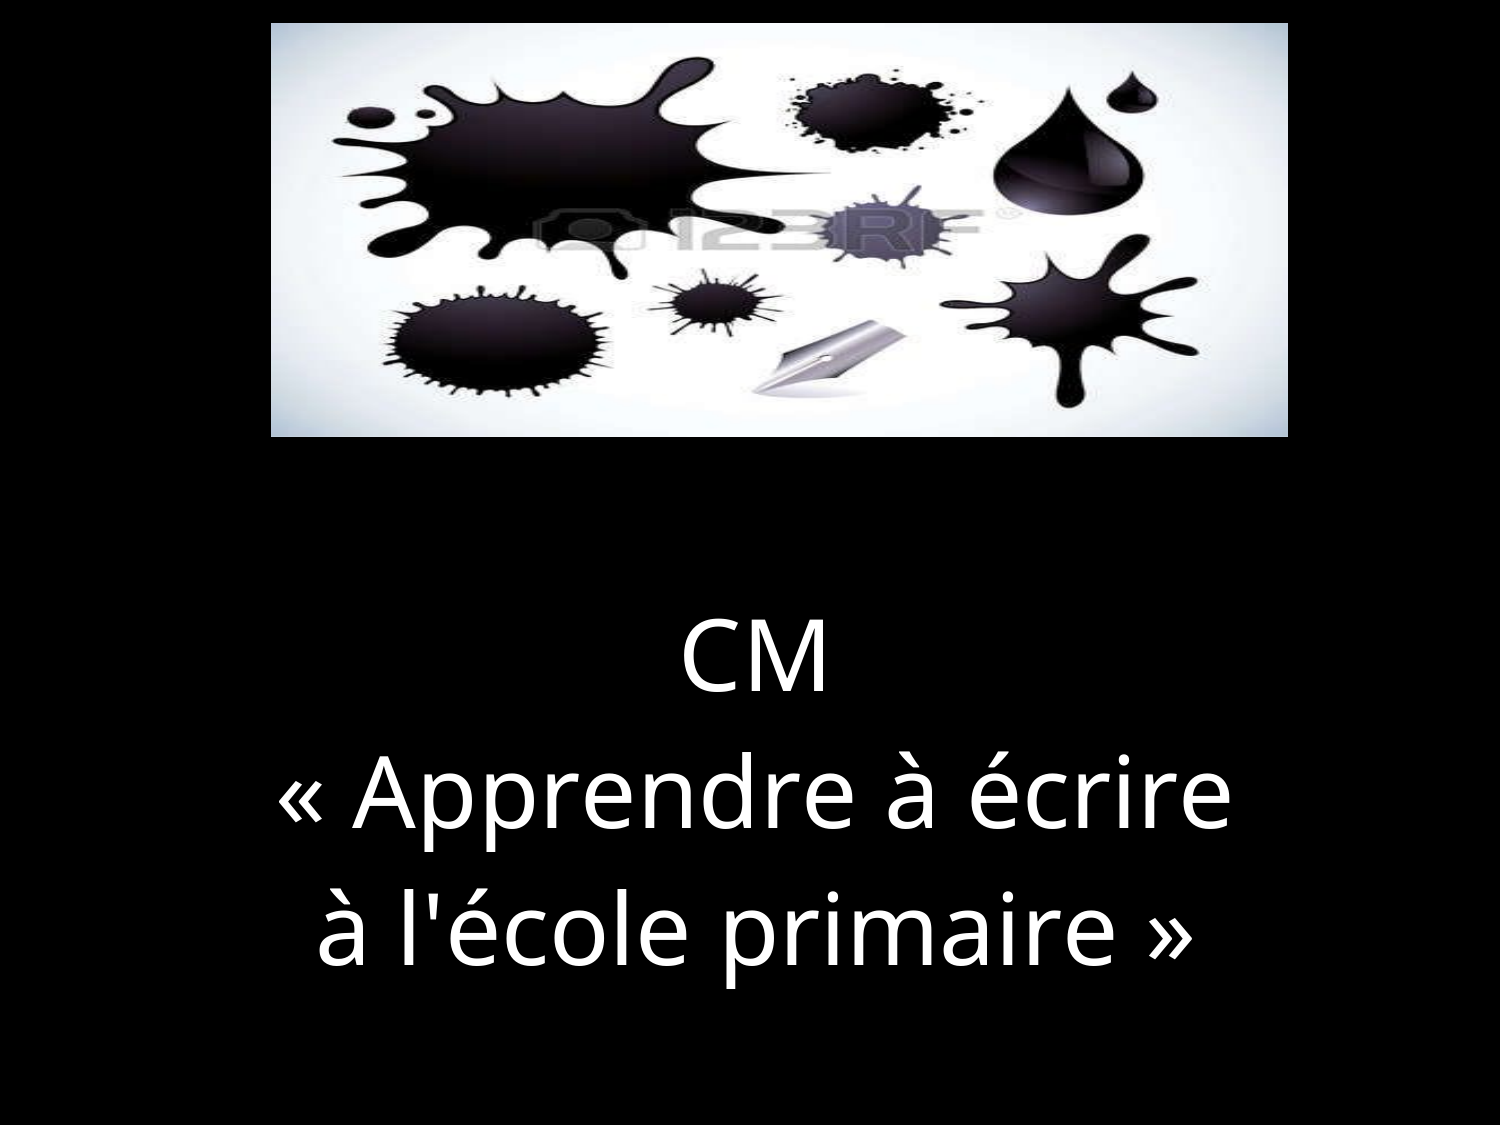

# CM
« Apprendre à écrire
à l'école primaire »